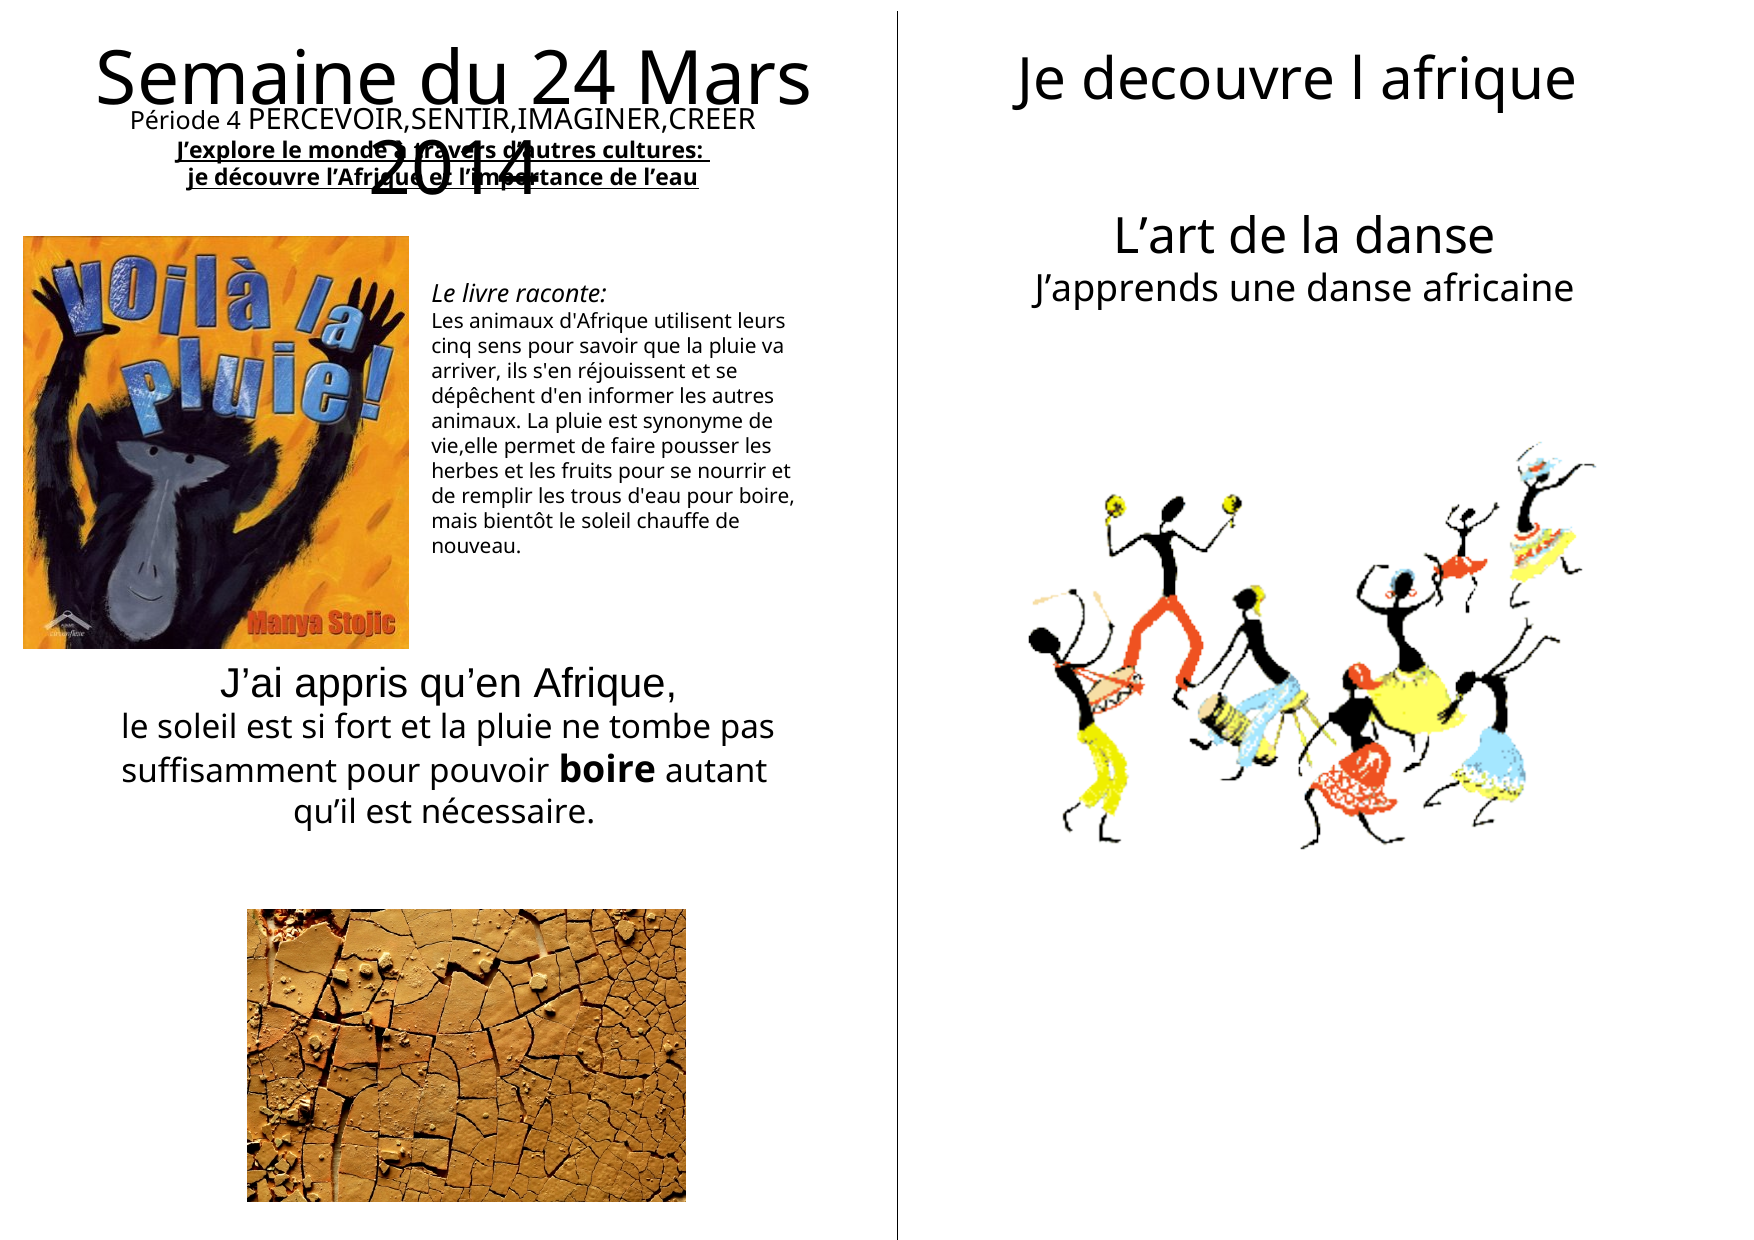

Semaine du 24 Mars 2014
Je decouvre l afrique
Période 4 PERCEVOIR,SENTIR,IMAGINER,CREER
J’explore le monde à travers d’autres cultures:
je découvre l’Afrique et l’importance de l’eau
L’art de la danse
J’apprends une danse africaine
Le livre raconte:
Les animaux d'Afrique utilisent leurs cinq sens pour savoir que la pluie va arriver, ils s'en réjouissent et se dépêchent d'en informer les autres animaux. La pluie est synonyme de vie,elle permet de faire pousser les herbes et les fruits pour se nourrir et de remplir les trous d'eau pour boire, mais bientôt le soleil chauffe de nouveau.
J’ai appris qu’en Afrique,
 le soleil est si fort et la pluie ne tombe pas
suffisamment pour pouvoir boire autant
qu’il est nécessaire.